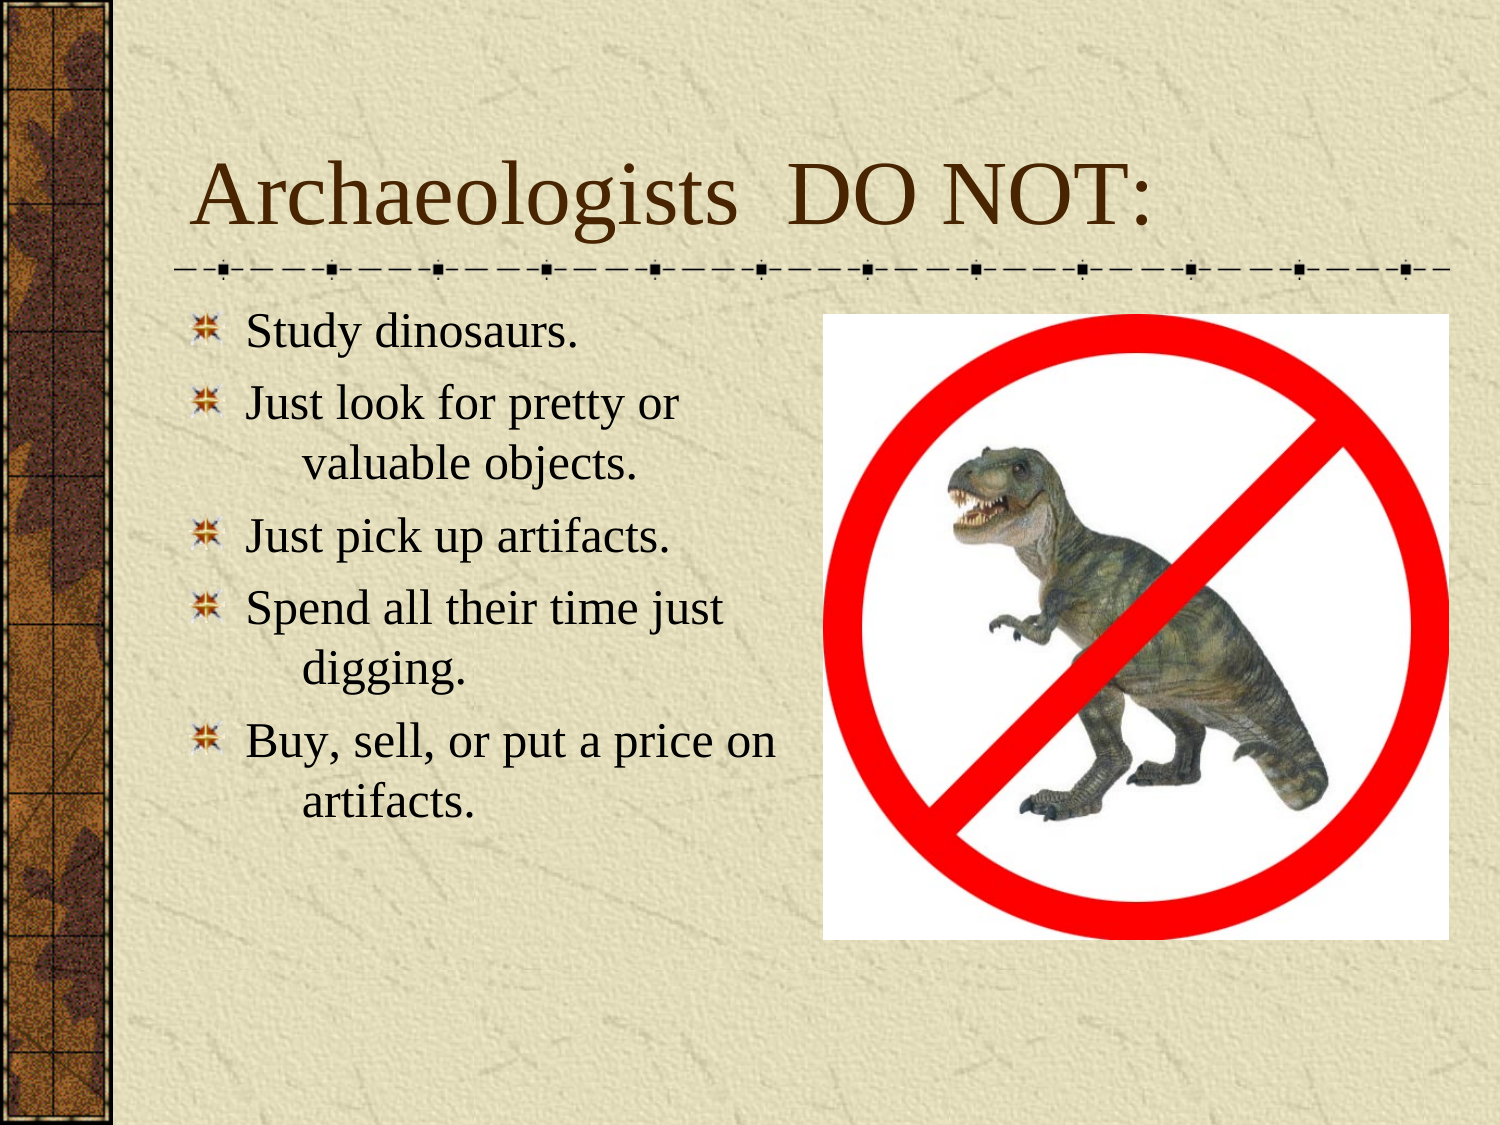

# Archaeologists DO NOT:
Study dinosaurs.
Just look for pretty or valuable objects.
Just pick up artifacts.
Spend all their time just digging.
Buy, sell, or put a price on artifacts.